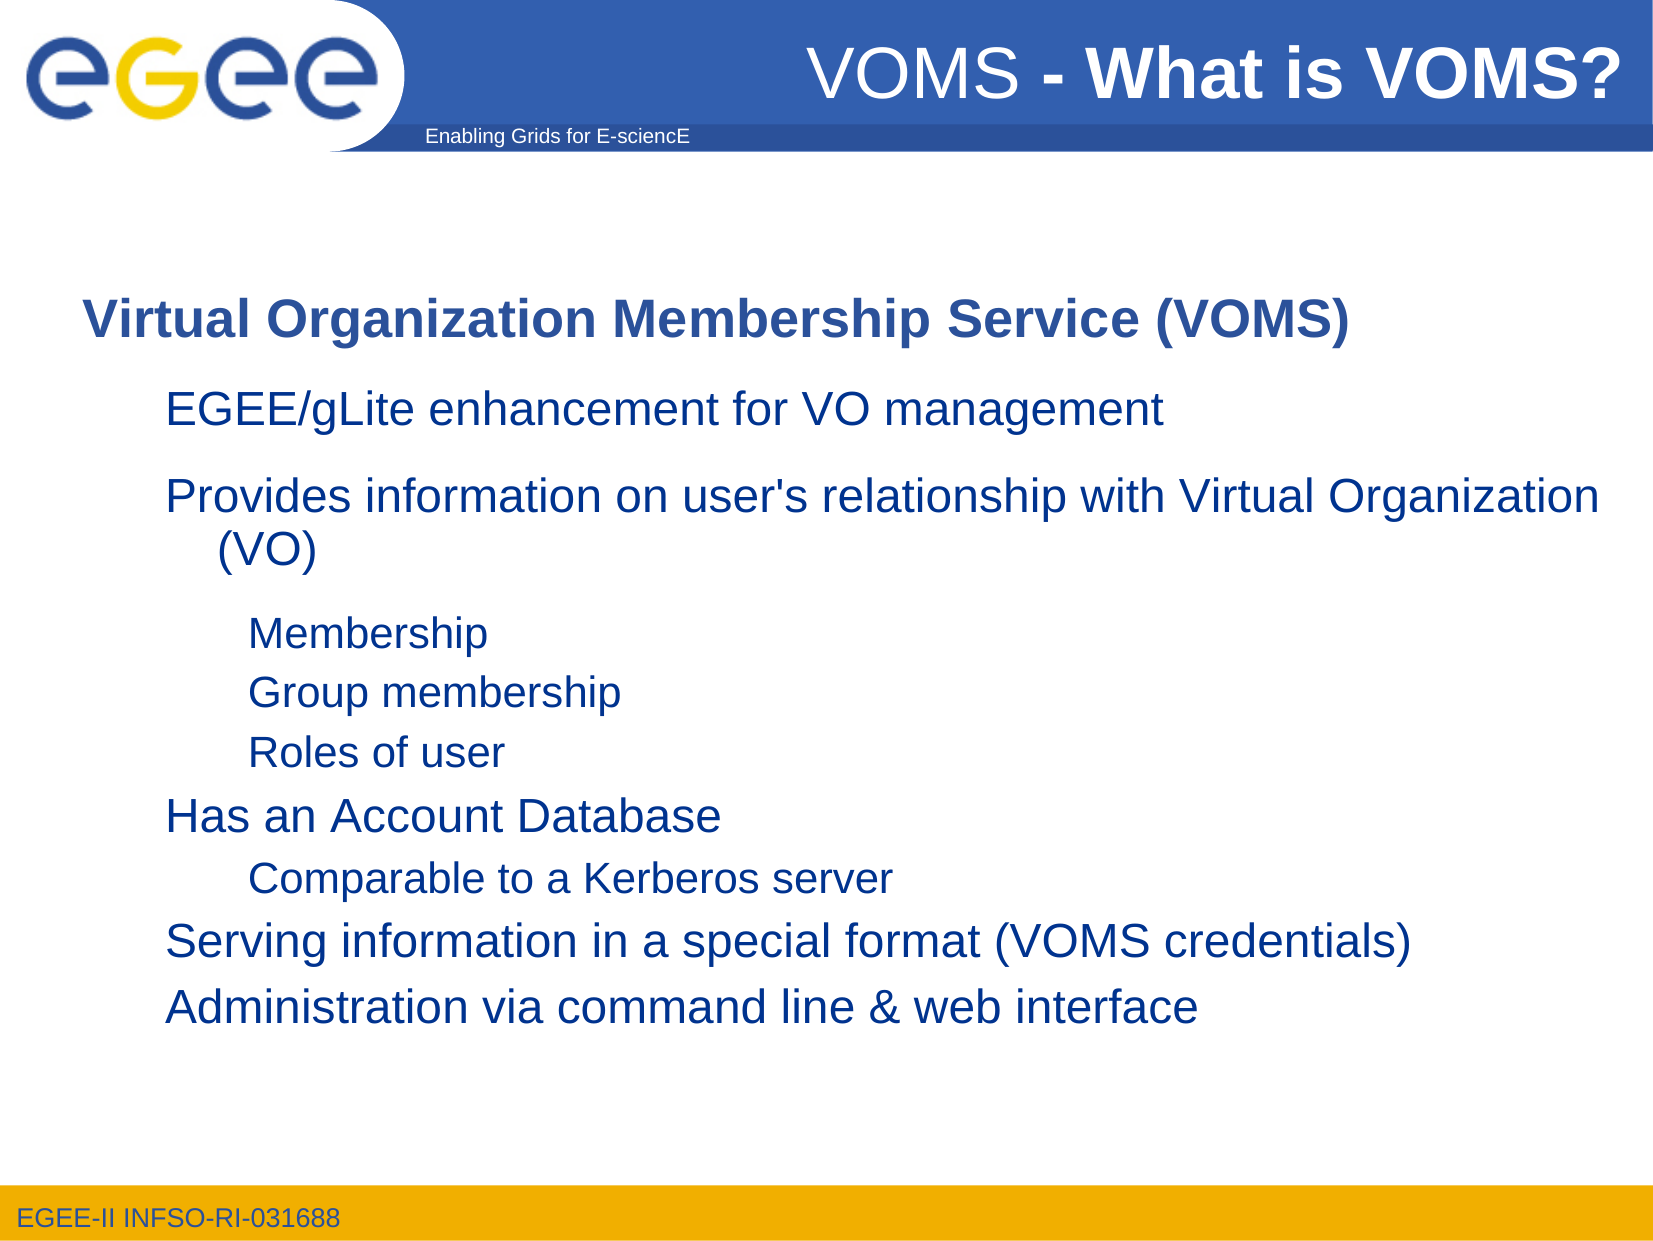

# VOMS - What is VOMS?
Virtual Organization Membership Service (VOMS)
EGEE/gLite enhancement for VO management
Provides information on user's relationship with Virtual Organization (VO)
Membership
Group membership
Roles of user
Has an Account Database
Comparable to a Kerberos server
Serving information in a special format (VOMS credentials)
Administration via command line & web interface